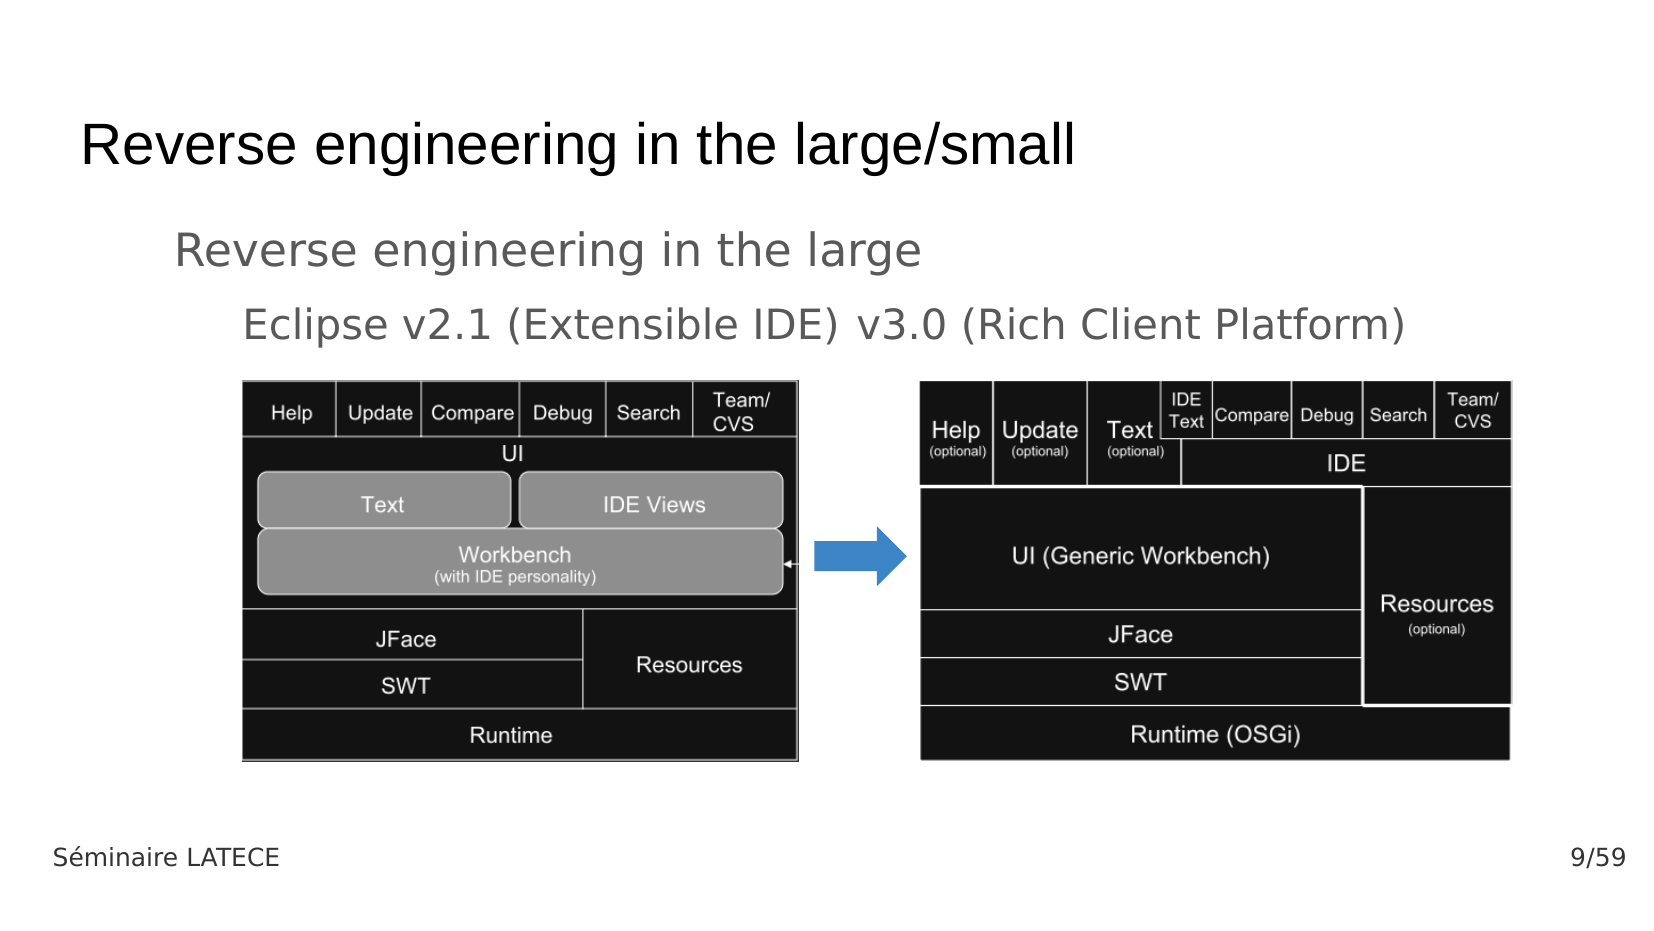

# Reverse engineering in the large/small
Reverse engineering in the large
Eclipse v2.1 (Extensible IDE)	 v3.0 (Rich Client Platform)